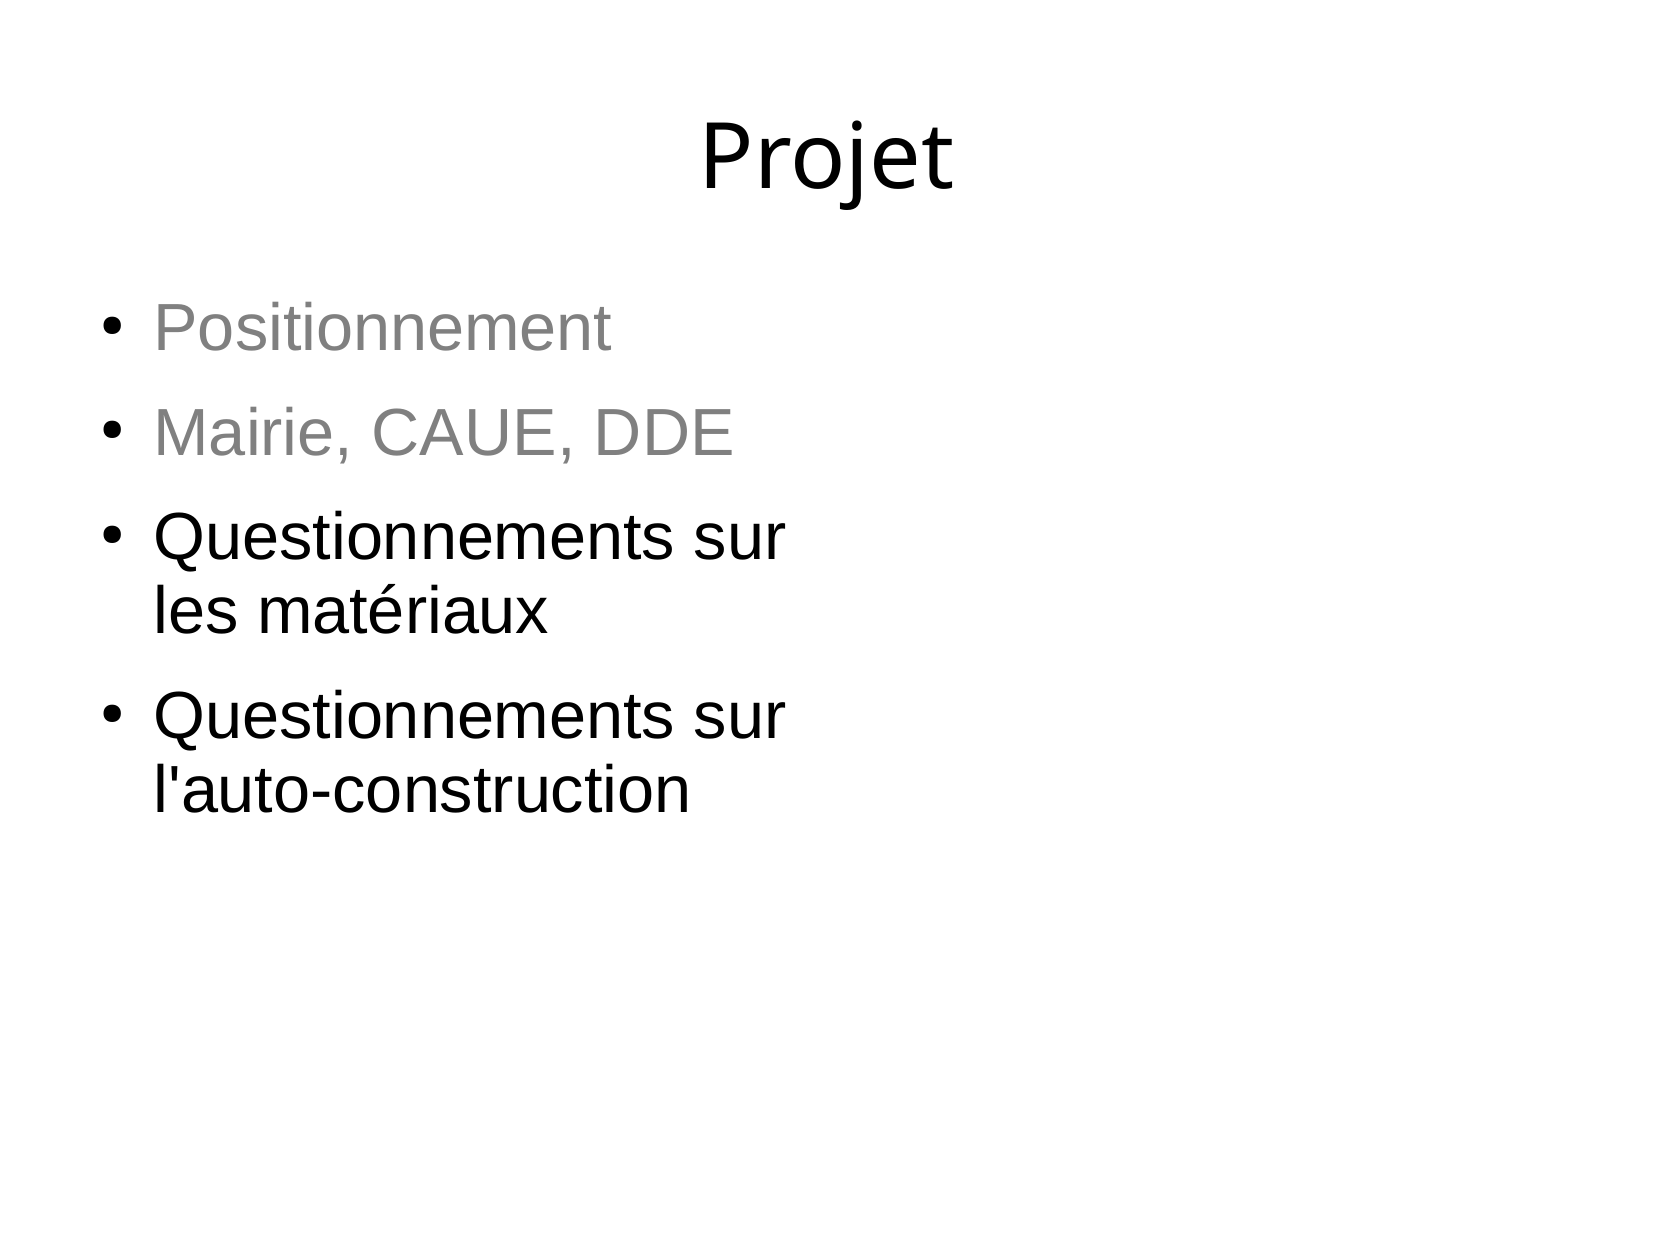

# Projet
Positionnement
Mairie, CAUE, DDE
Questionnements sur les matériaux
Questionnements sur l'auto-construction